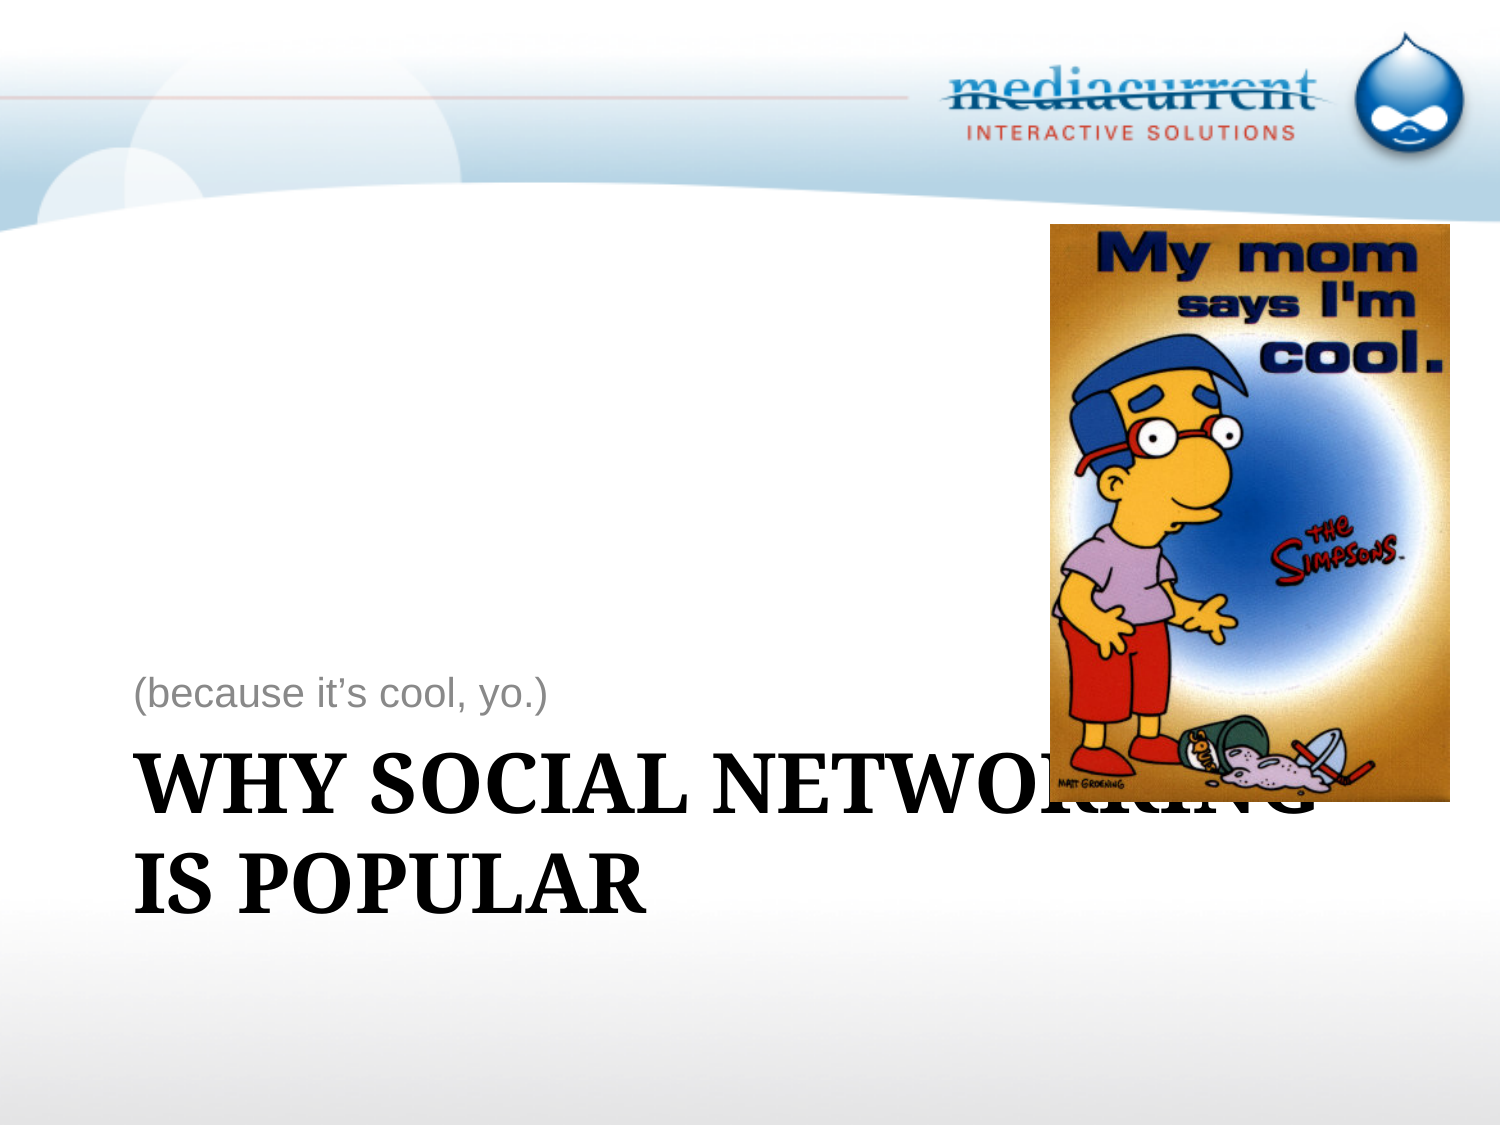

(because it’s cool, yo.)
# Why social networking is popular